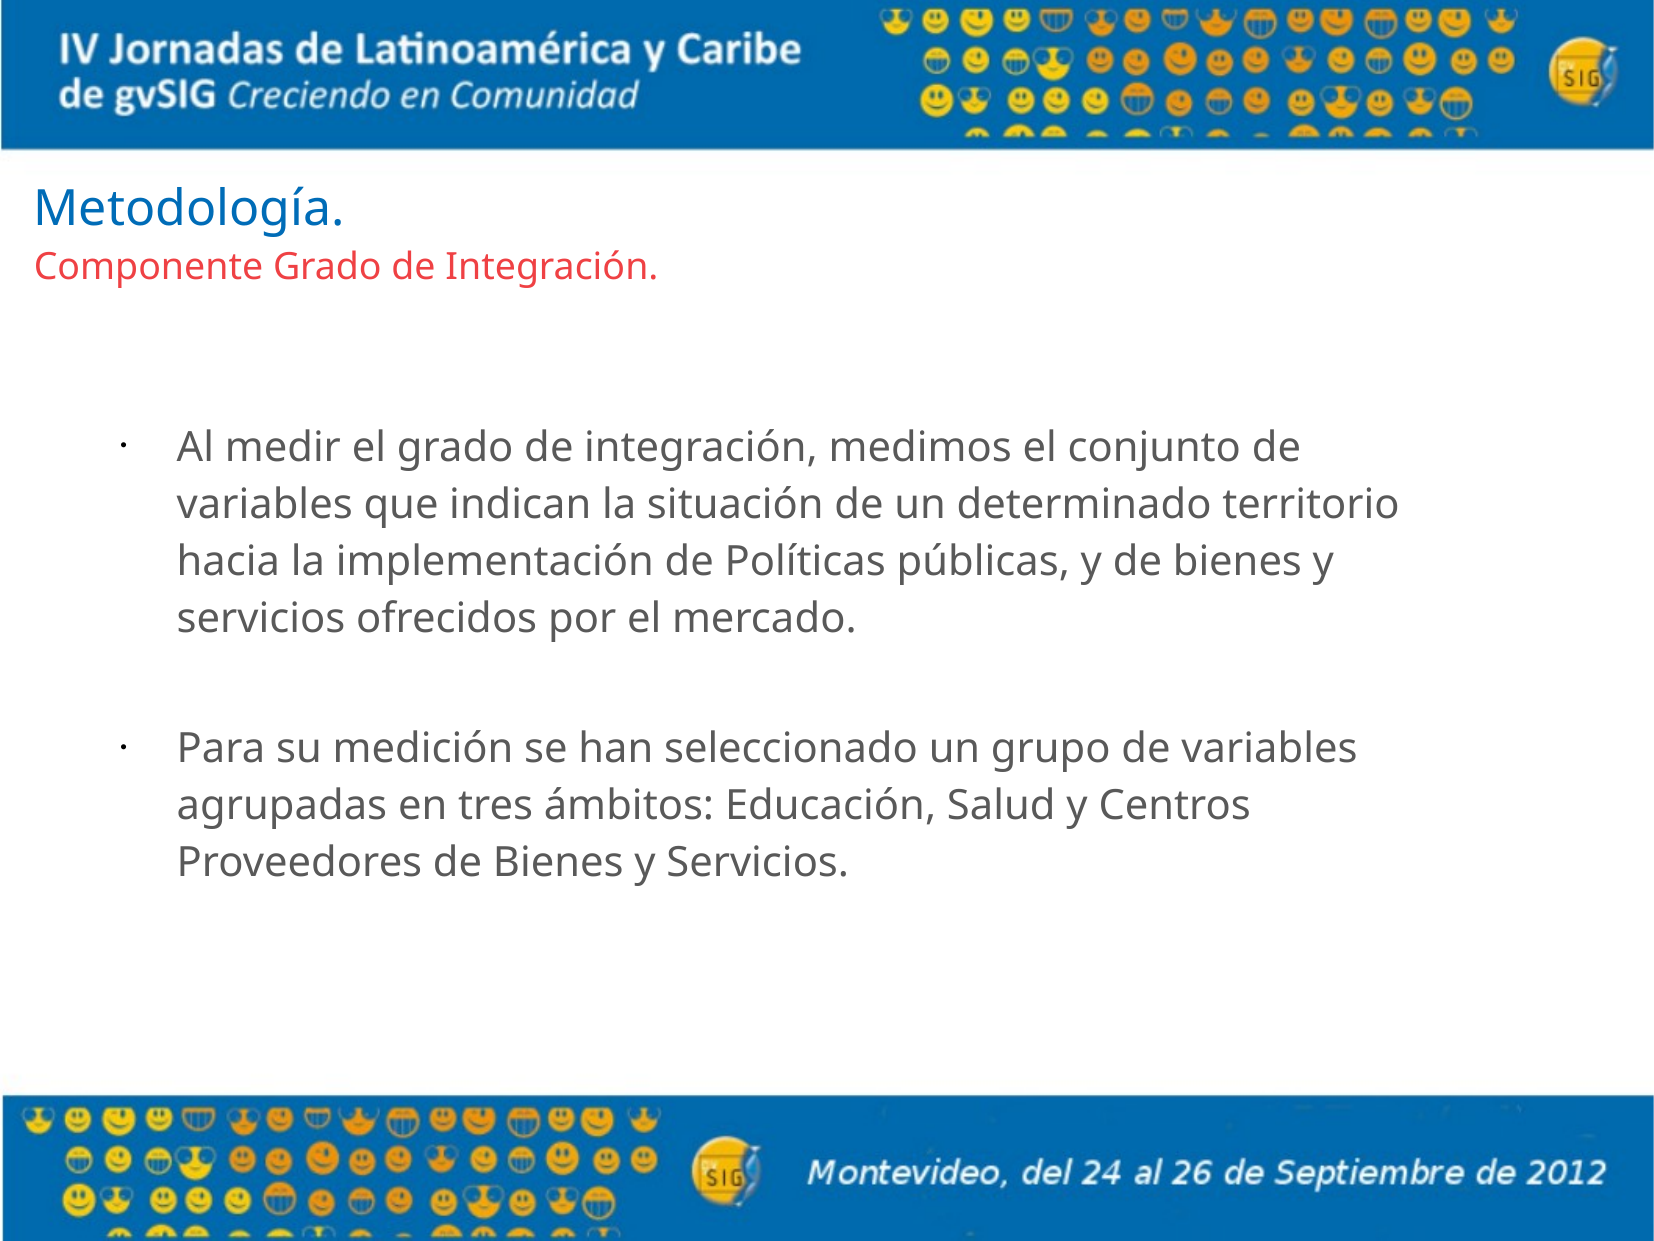

# Metodología. Componente Grado de Integración.
Al medir el grado de integración, medimos el conjunto de variables que indican la situación de un determinado territorio hacia la implementación de Políticas públicas, y de bienes y servicios ofrecidos por el mercado.
Para su medición se han seleccionado un grupo de variables agrupadas en tres ámbitos: Educación, Salud y Centros Proveedores de Bienes y Servicios.